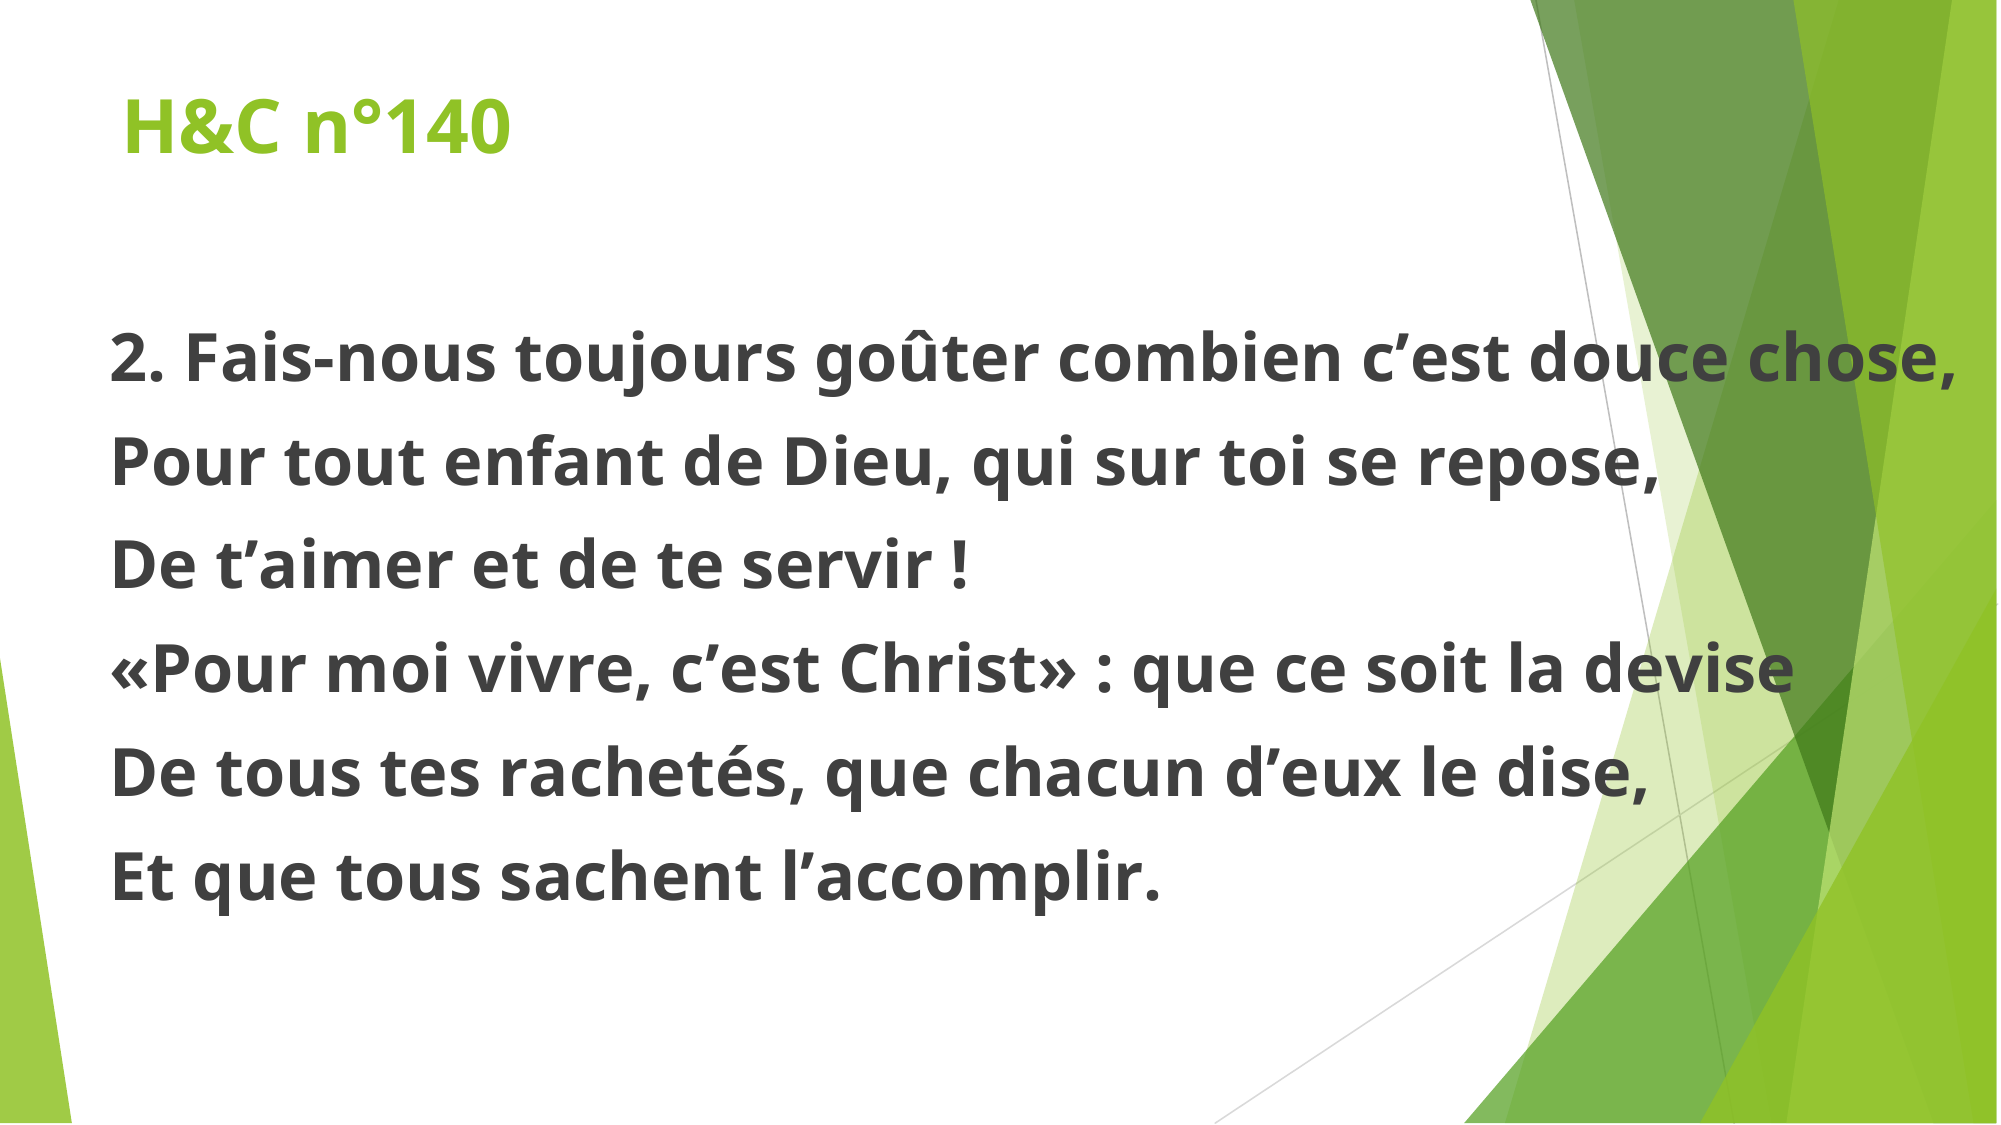

H&C n°140
2. Fais-nous toujours goûter combien c’est douce chose,
Pour tout enfant de Dieu, qui sur toi se repose,
De t’aimer et de te servir !
«Pour moi vivre, c’est Christ» : que ce soit la devise
De tous tes rachetés, que chacun d’eux le dise,
Et que tous sachent l’accomplir.